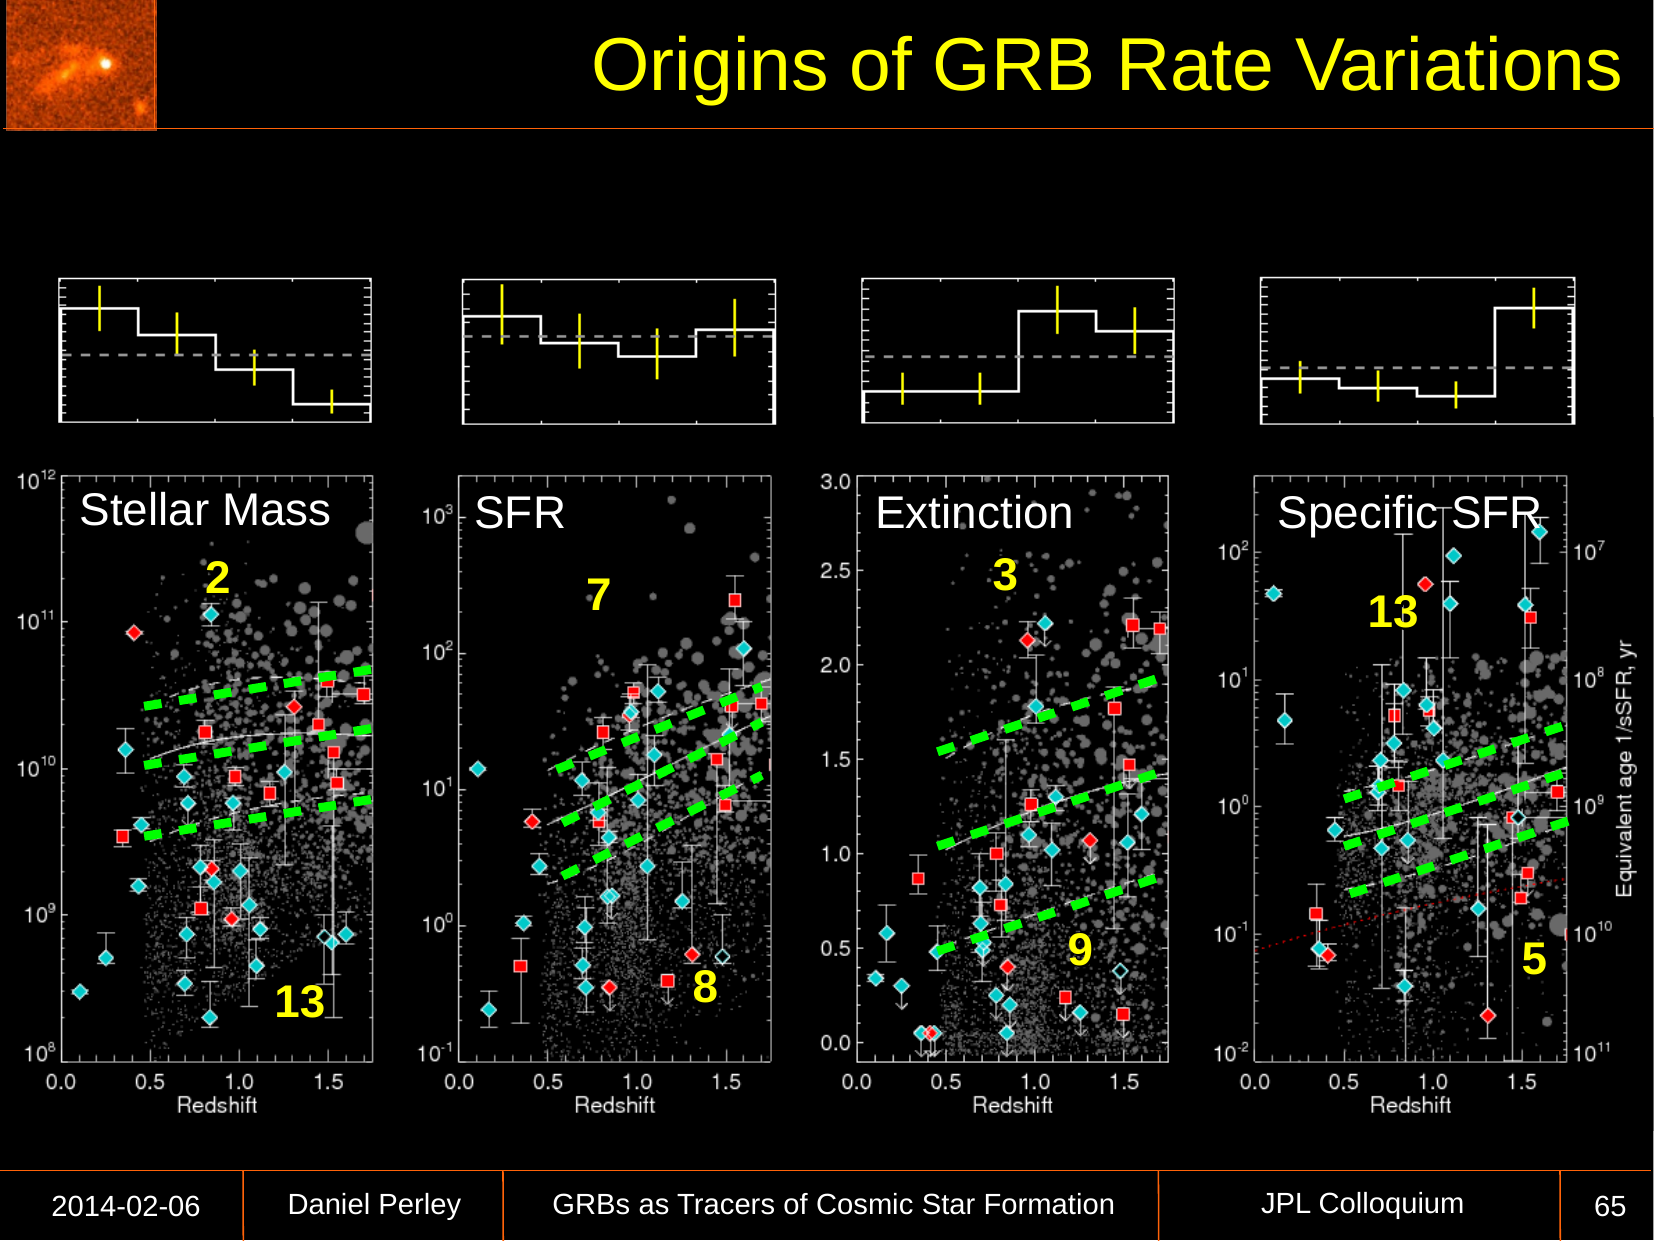

# Origins of GRB Rate Variations
Stellar Mass
SFR
Extinction
Specific SFR
3
2
7
13
9
5
8
13
2014-02-06
65